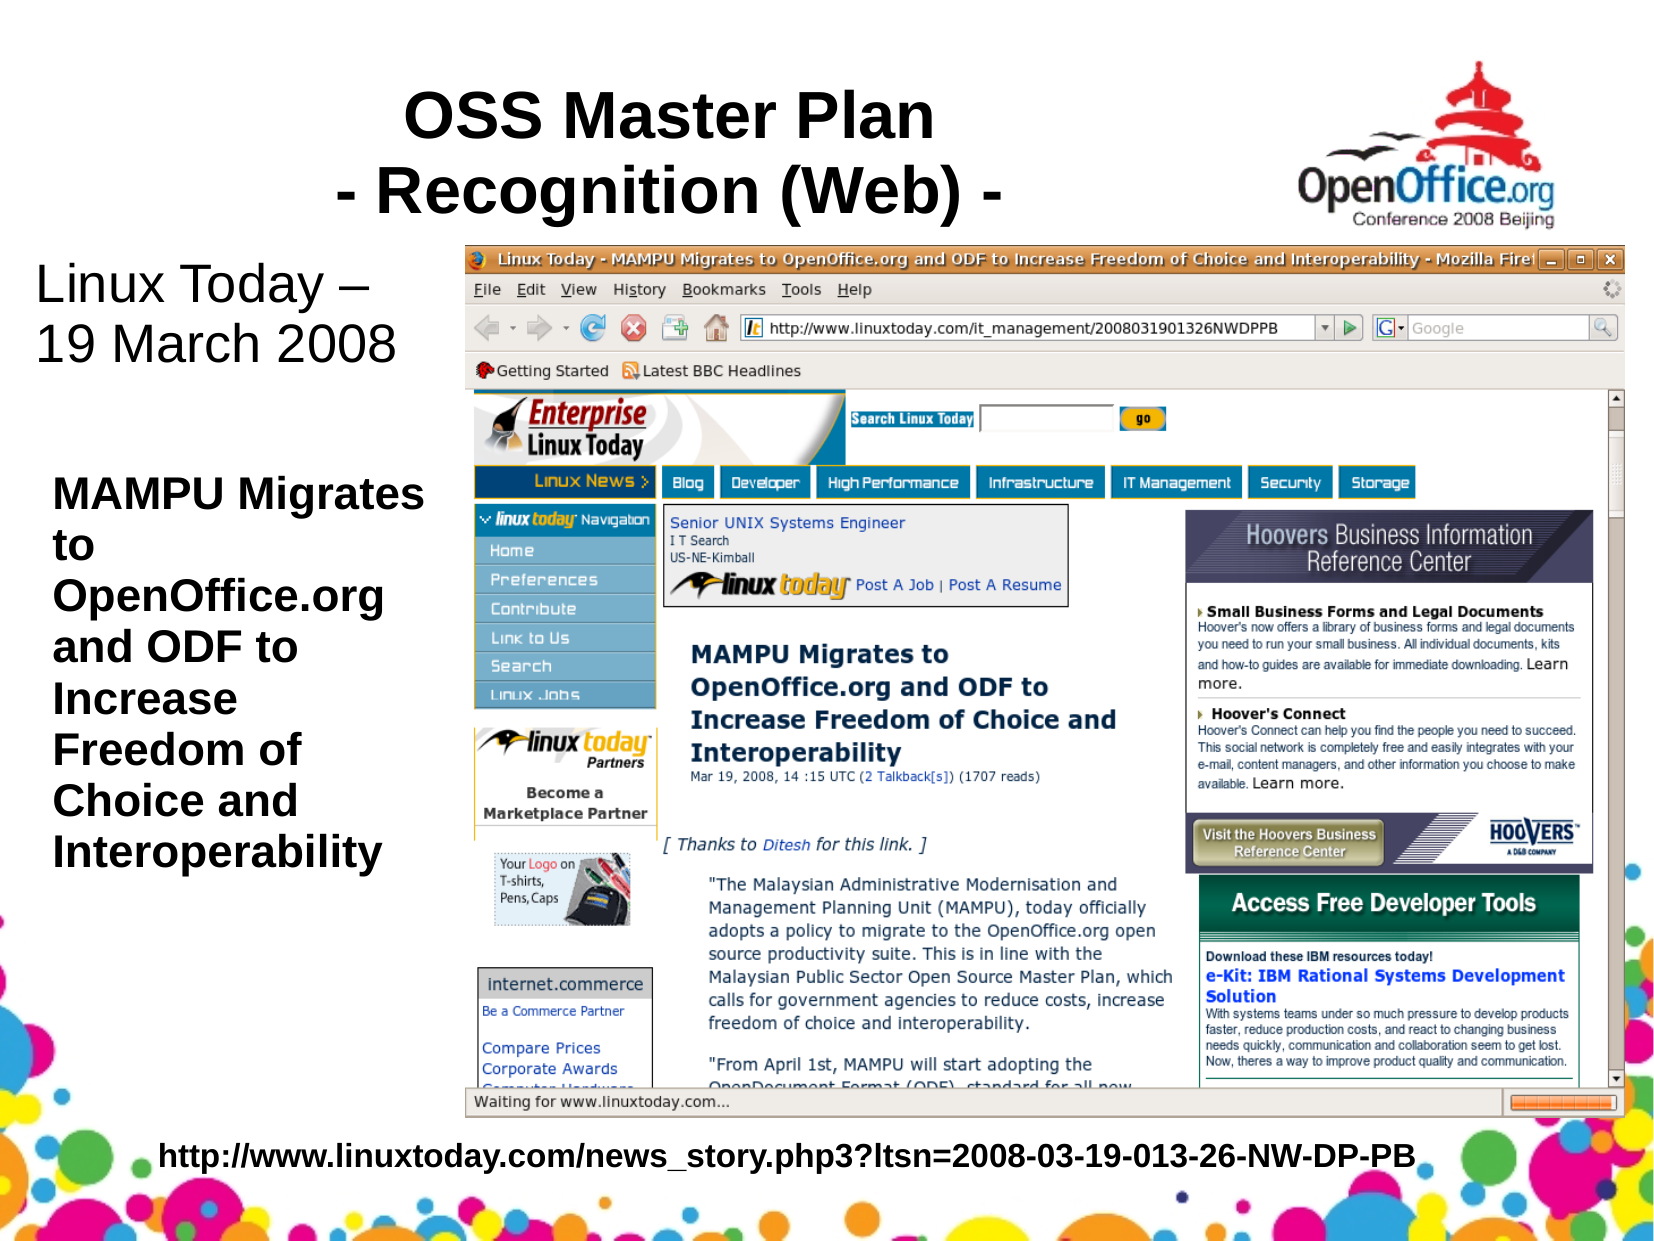

# OSS Master Plan - Recognition (Web) -
Linux Today –
19 March 2008
MAMPU Migrates to OpenOffice.org and ODF to Increase Freedom of Choice and Interoperability
http://www.linuxtoday.com/news_story.php3?ltsn=2008-03-19-013-26-NW-DP-PB